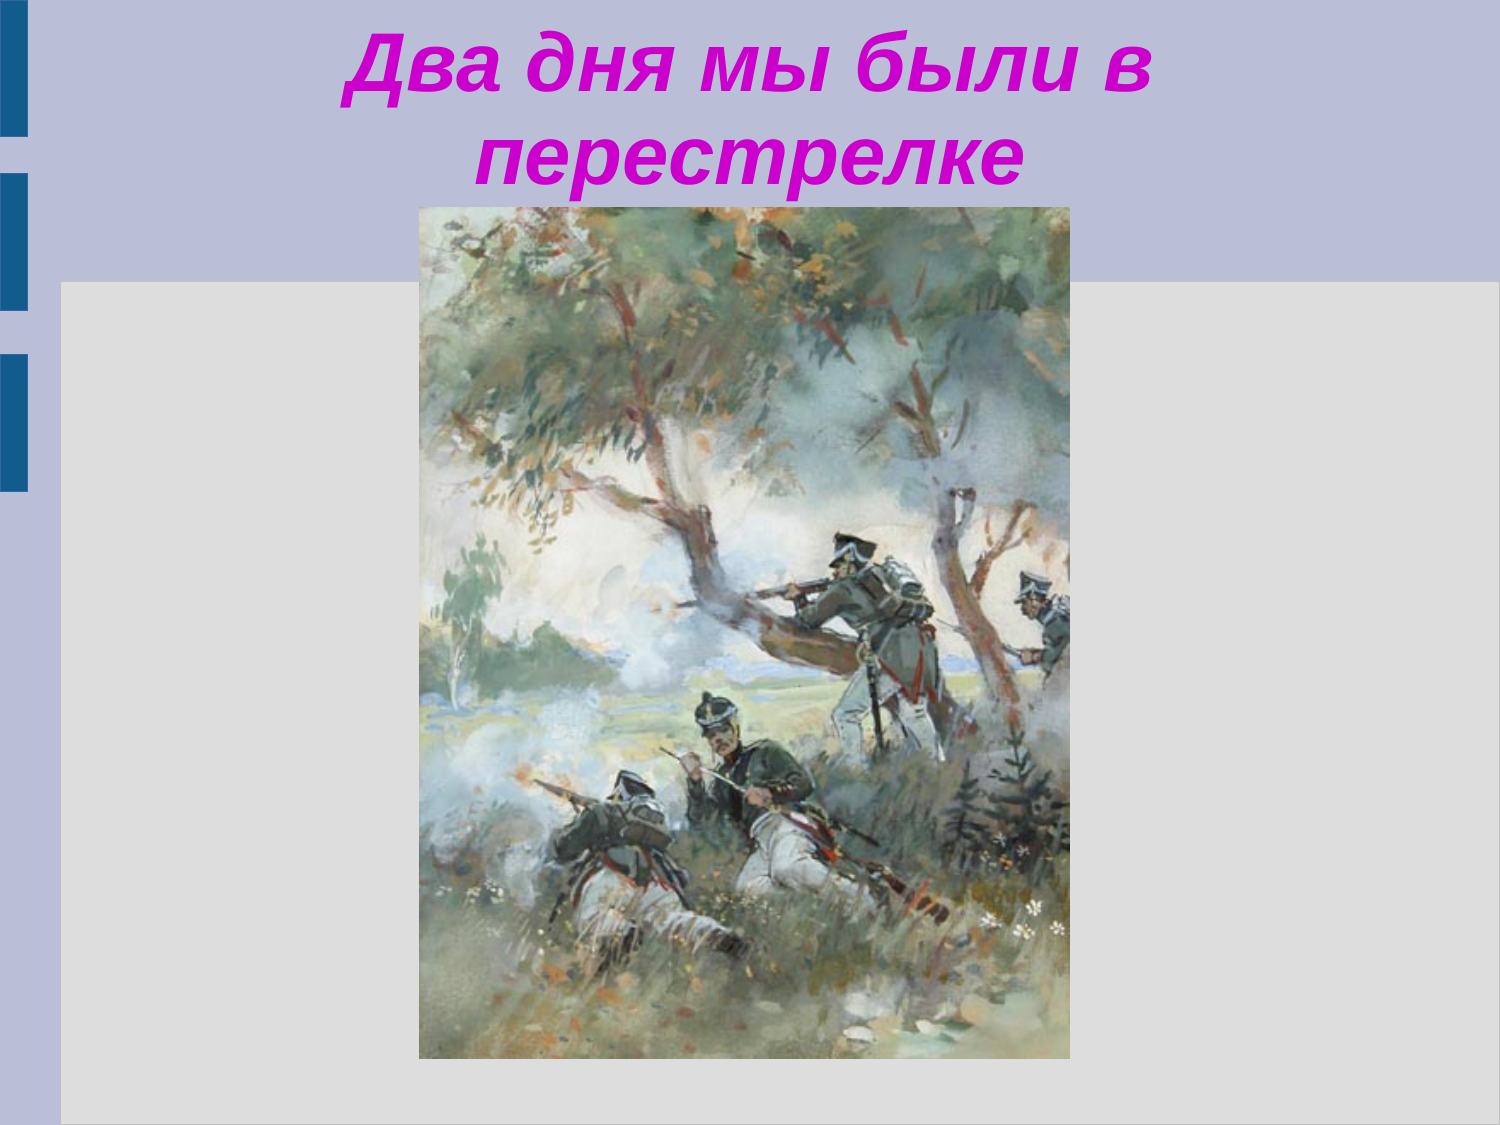

# Два дня мы были в перестрелке